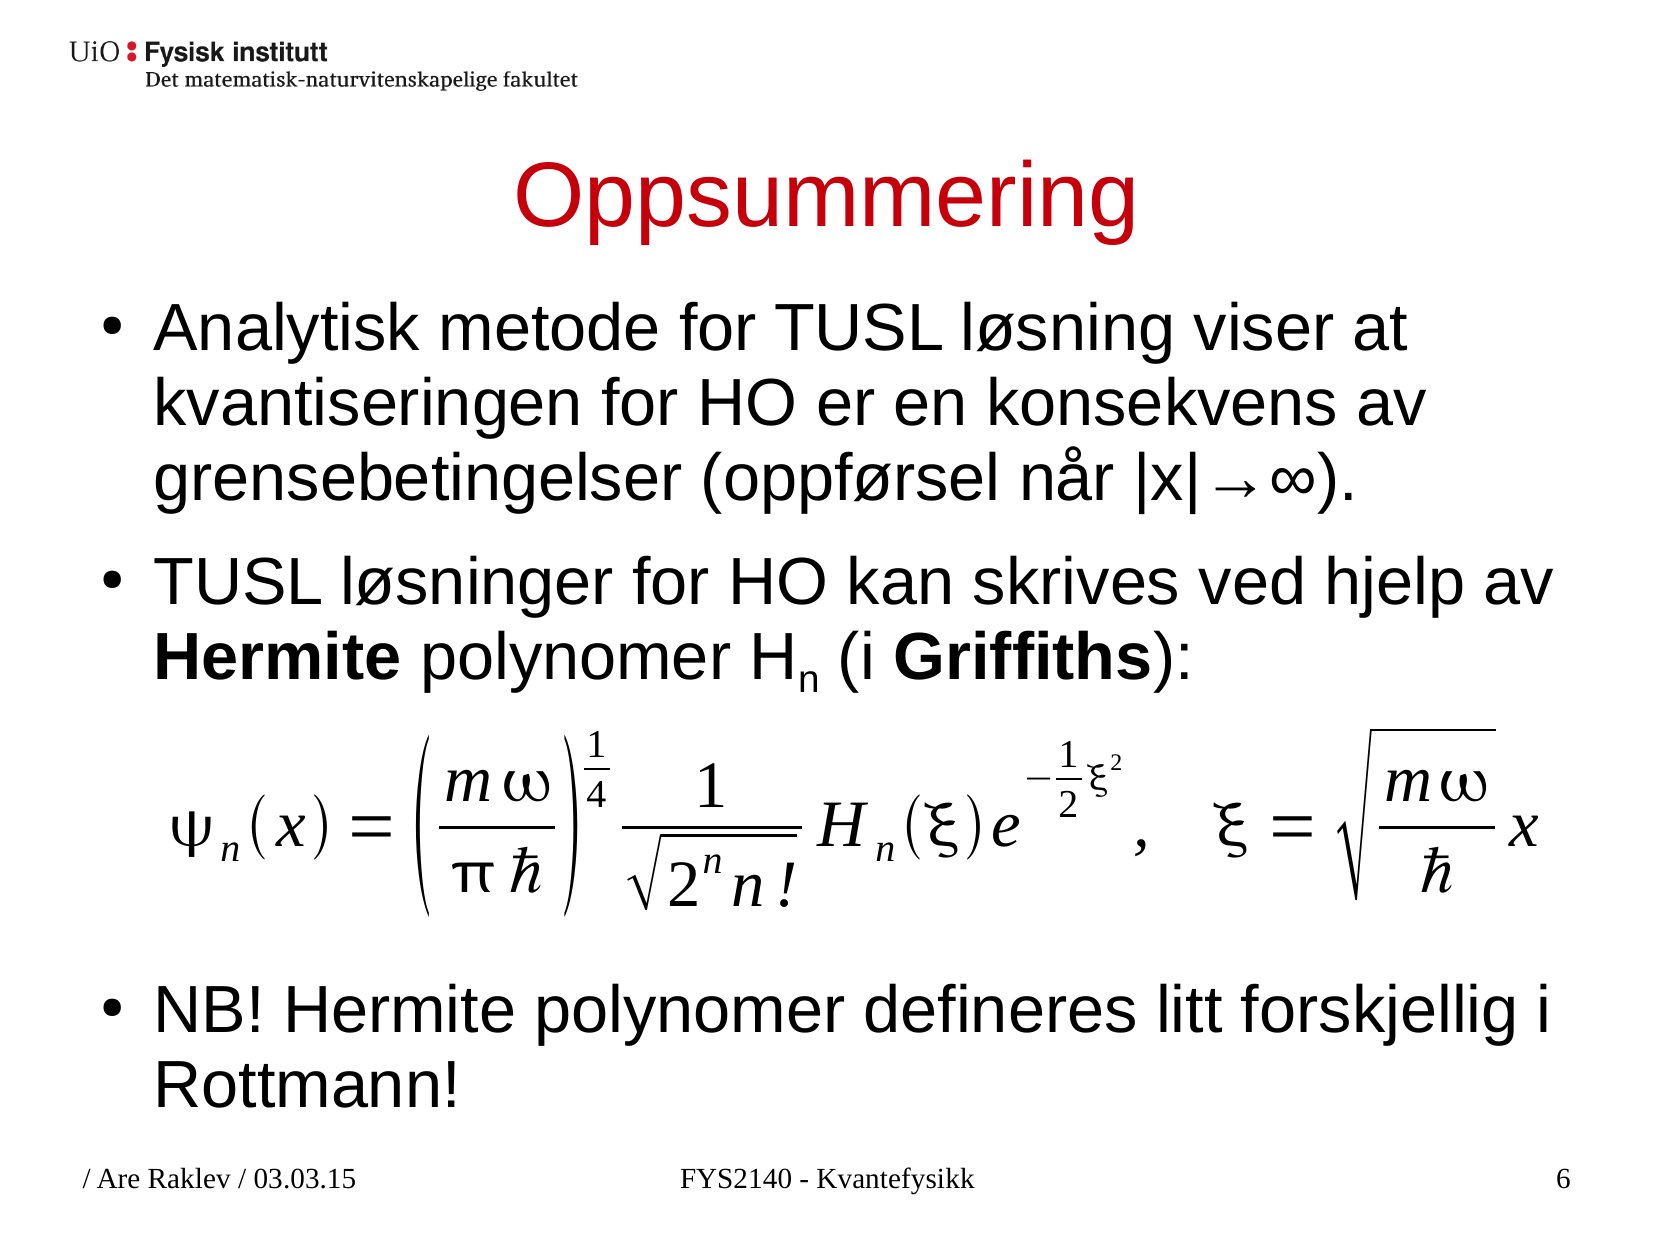

# Oppsummering
Analytisk metode for TUSL løsning viser at kvantiseringen for HO er en konsekvens av grensebetingelser (oppførsel når |x|→∞).
TUSL løsninger for HO kan skrives ved hjelp av Hermite polynomer Hn (i Griffiths):
NB! Hermite polynomer defineres litt forskjellig i Rottmann!
/ Are Raklev / 03.03.15
FYS2140 - Kvantefysikk
6